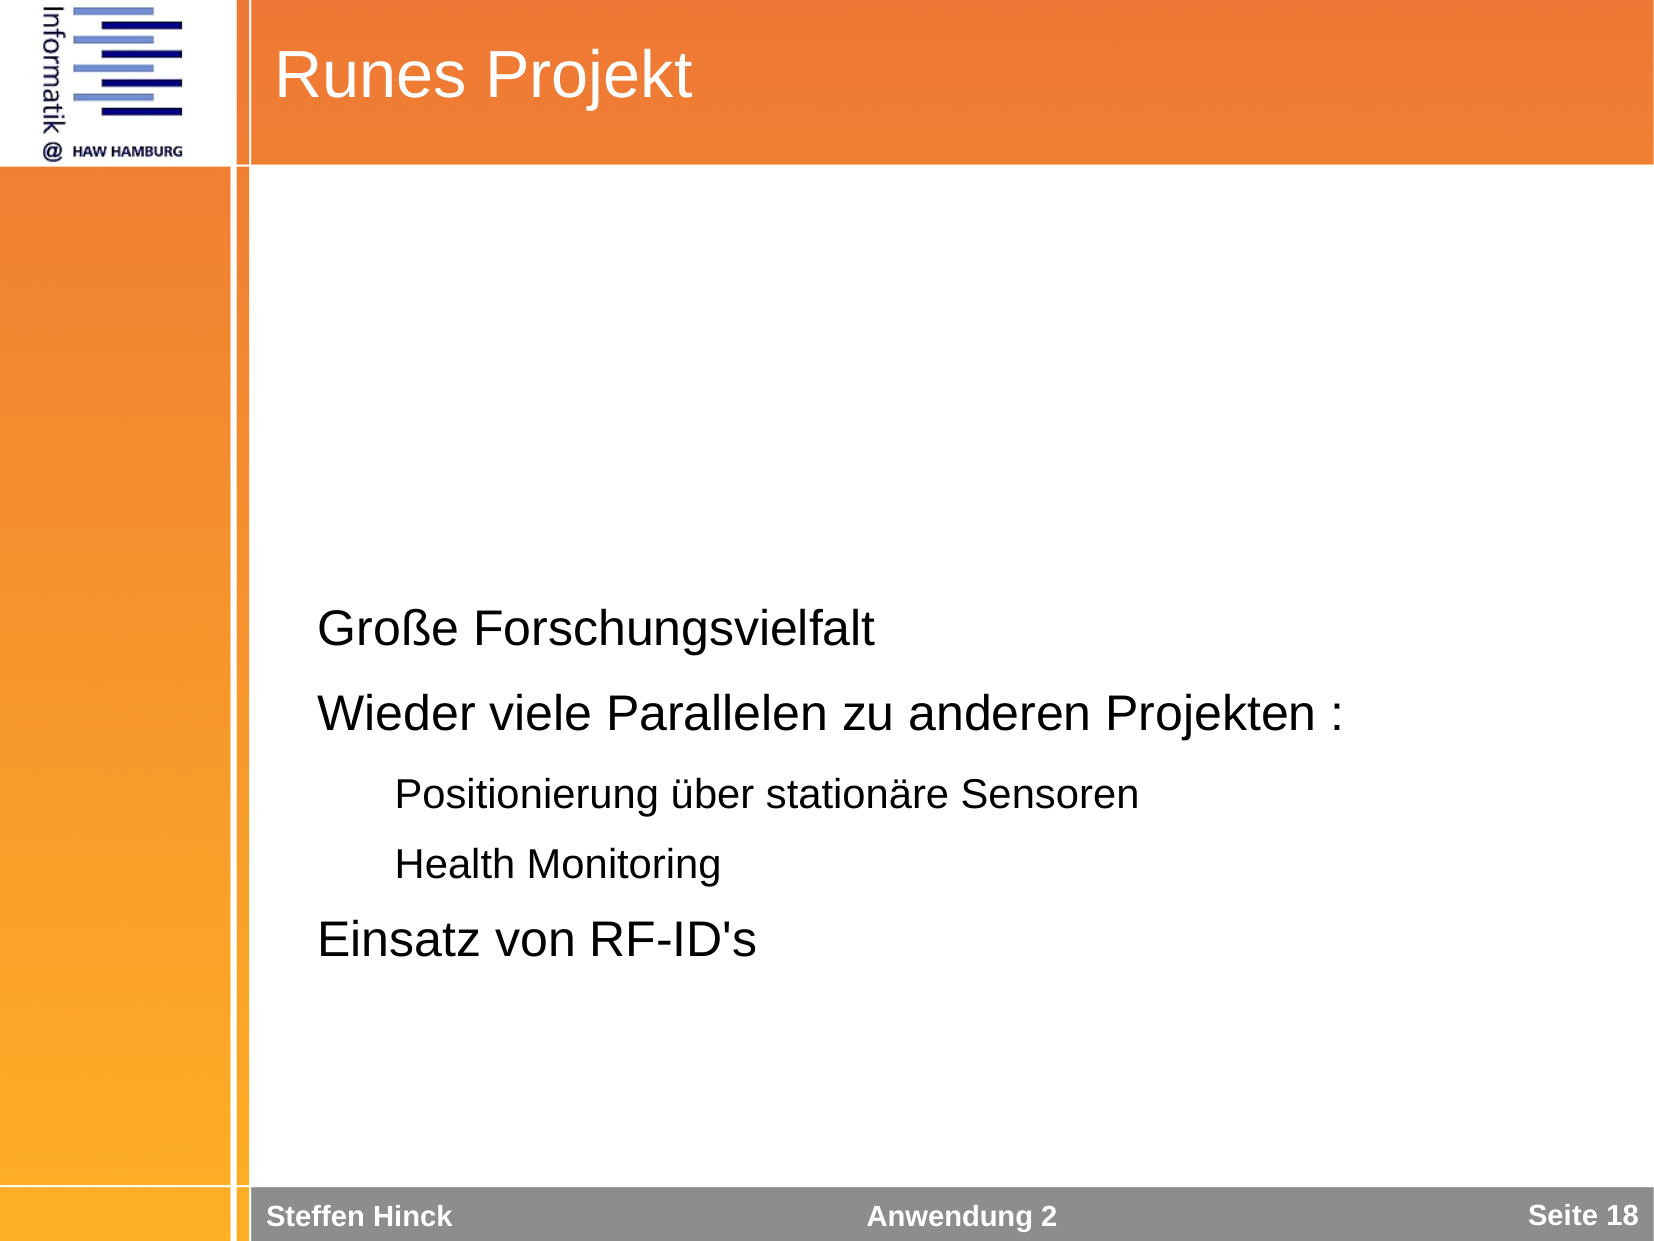

# Runes Projekt
Große Forschungsvielfalt
Wieder viele Parallelen zu anderen Projekten :
Positionierung über stationäre Sensoren
Health Monitoring
Einsatz von RF-ID's